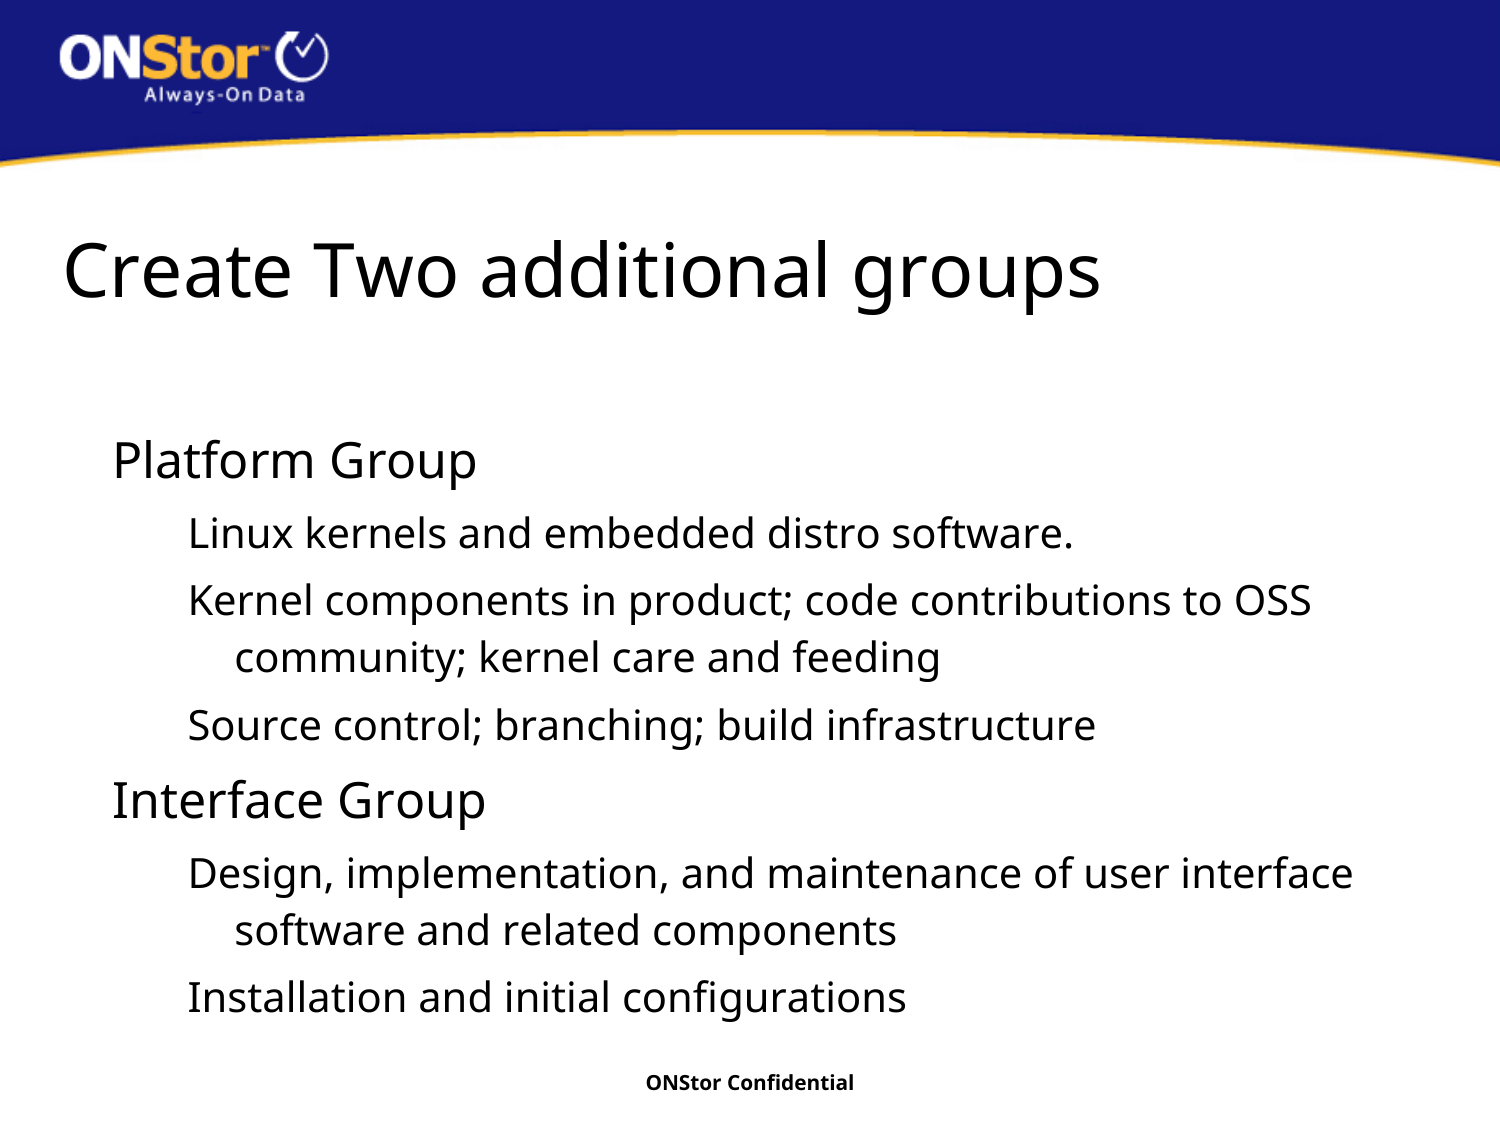

# Create Two additional groups
Platform Group
Linux kernels and embedded distro software.
Kernel components in product; code contributions to OSS community; kernel care and feeding
Source control; branching; build infrastructure
Interface Group
Design, implementation, and maintenance of user interface software and related components
Installation and initial configurations